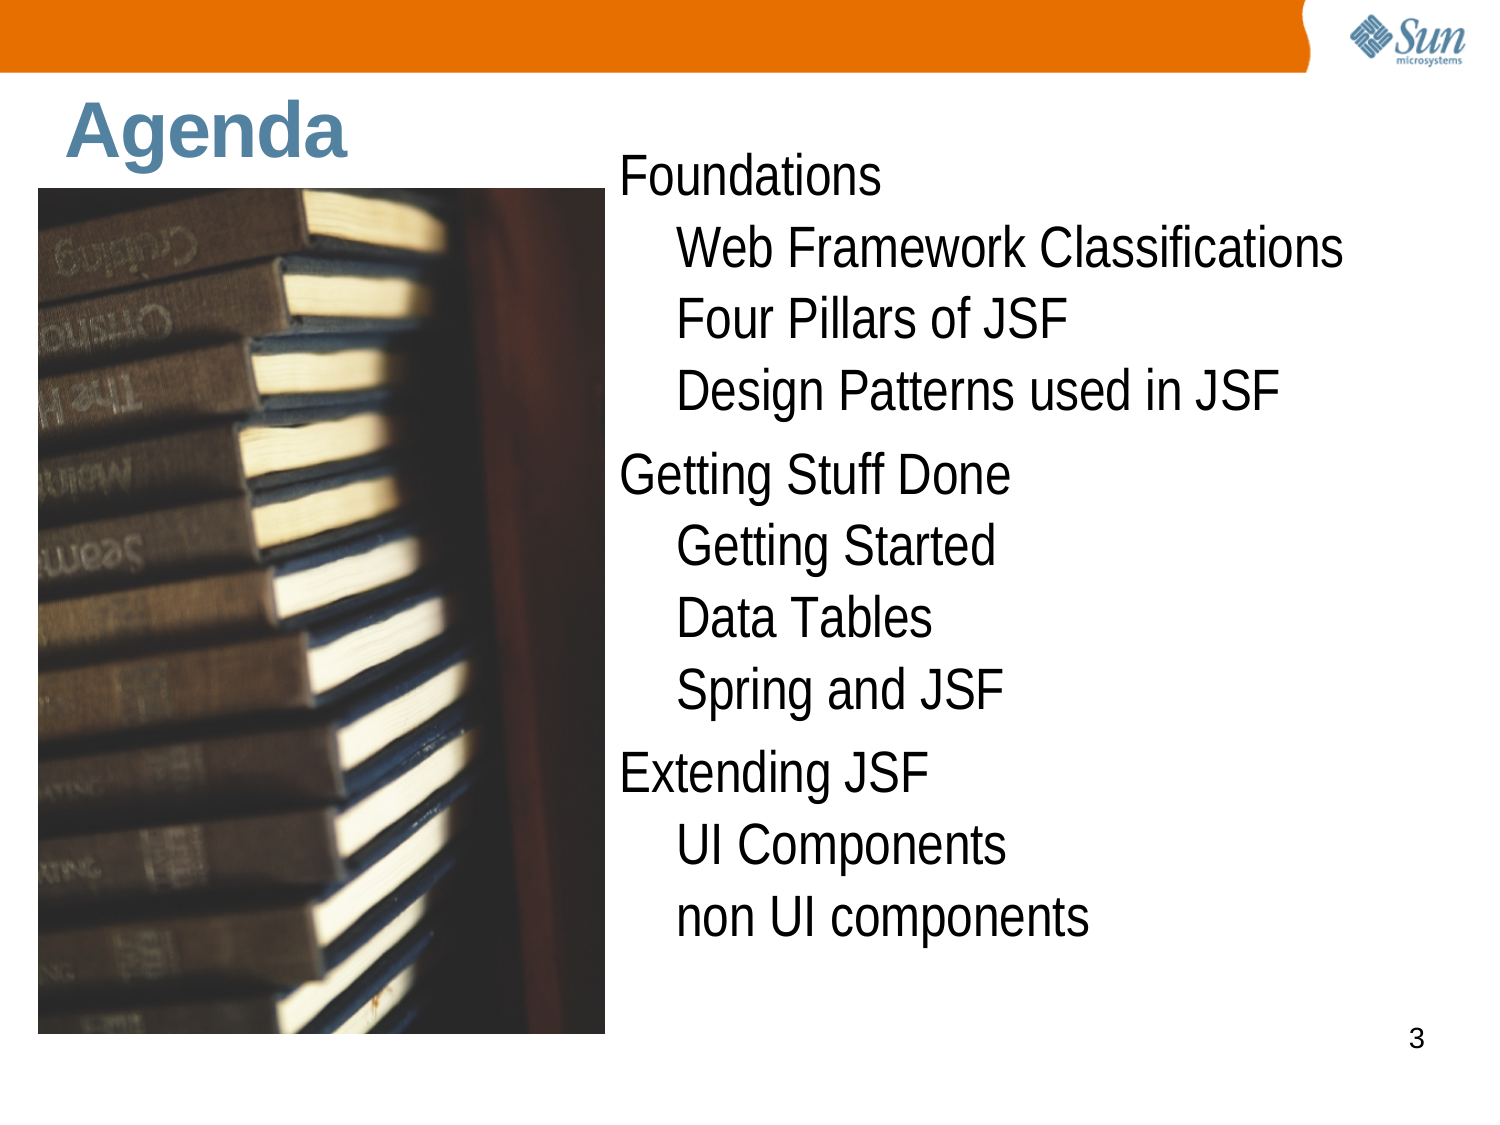

# Agenda
Foundations
Web Framework Classifications
Four Pillars of JSF
Design Patterns used in JSF
Getting Stuff Done
Getting Started
Data Tables
Spring and JSF
Extending JSF
UI Components
non UI components
3